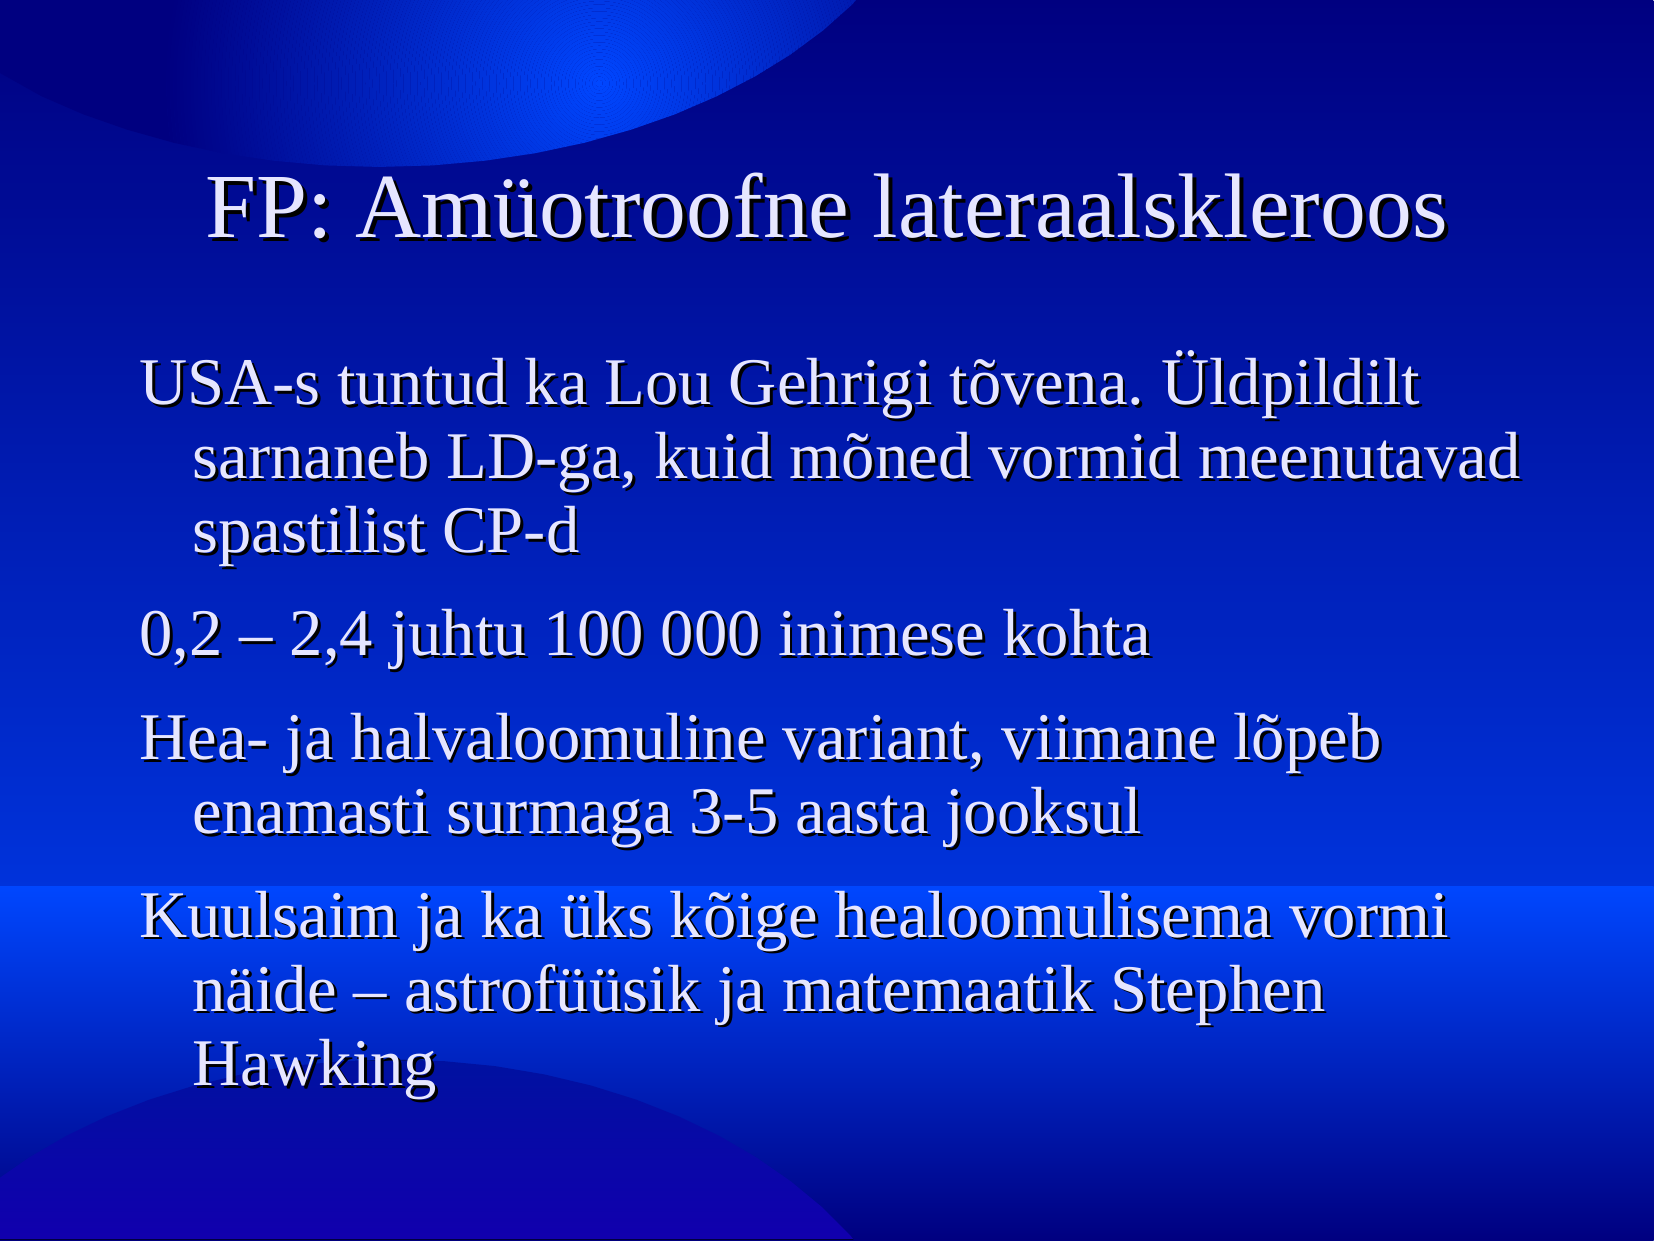

# FP: Amüotroofne lateraalskleroos
USA-s tuntud ka Lou Gehrigi tõvena. Üldpildilt sarnaneb LD-ga, kuid mõned vormid meenutavad spastilist CP-d
0,2 – 2,4 juhtu 100 000 inimese kohta
Hea- ja halvaloomuline variant, viimane lõpeb enamasti surmaga 3-5 aasta jooksul
Kuulsaim ja ka üks kõige healoomulisema vormi näide – astrofüüsik ja matemaatik Stephen Hawking